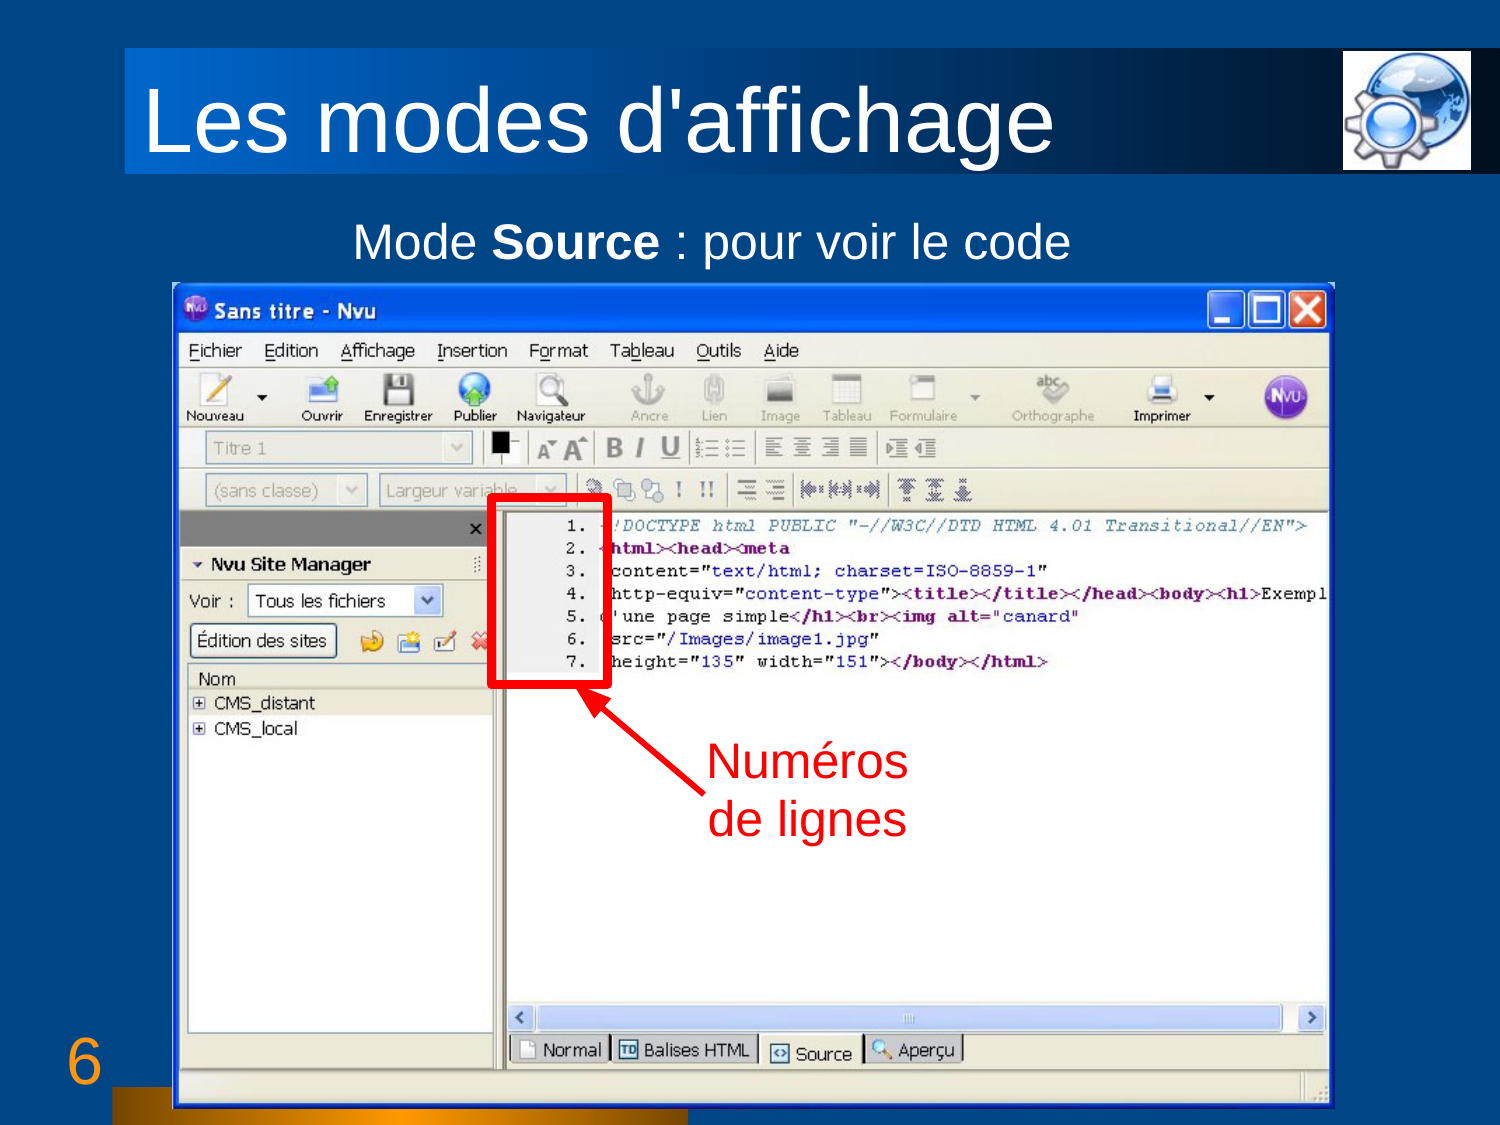

# Les modes d'affichage
Mode Source : pour voir le code
Numéros
de lignes